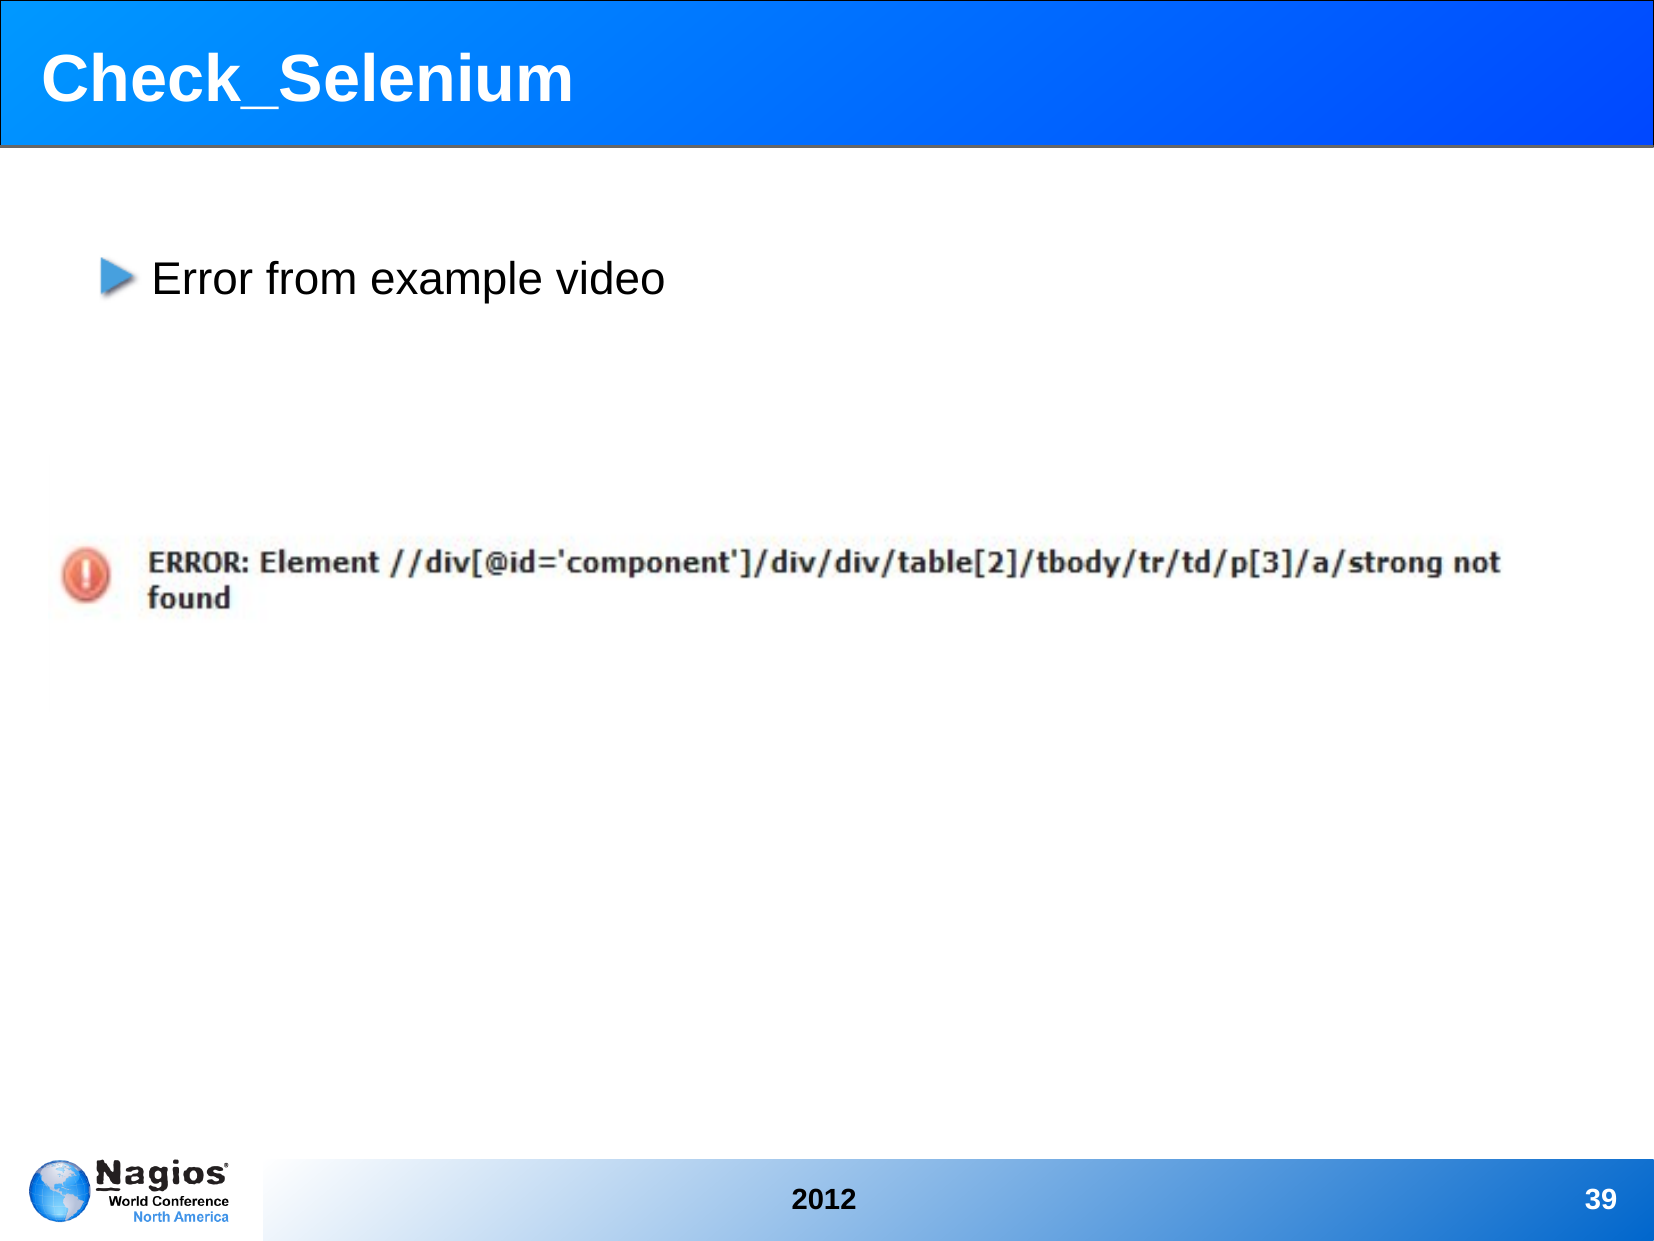

# Check_Selenium
Error from example video
2011
39